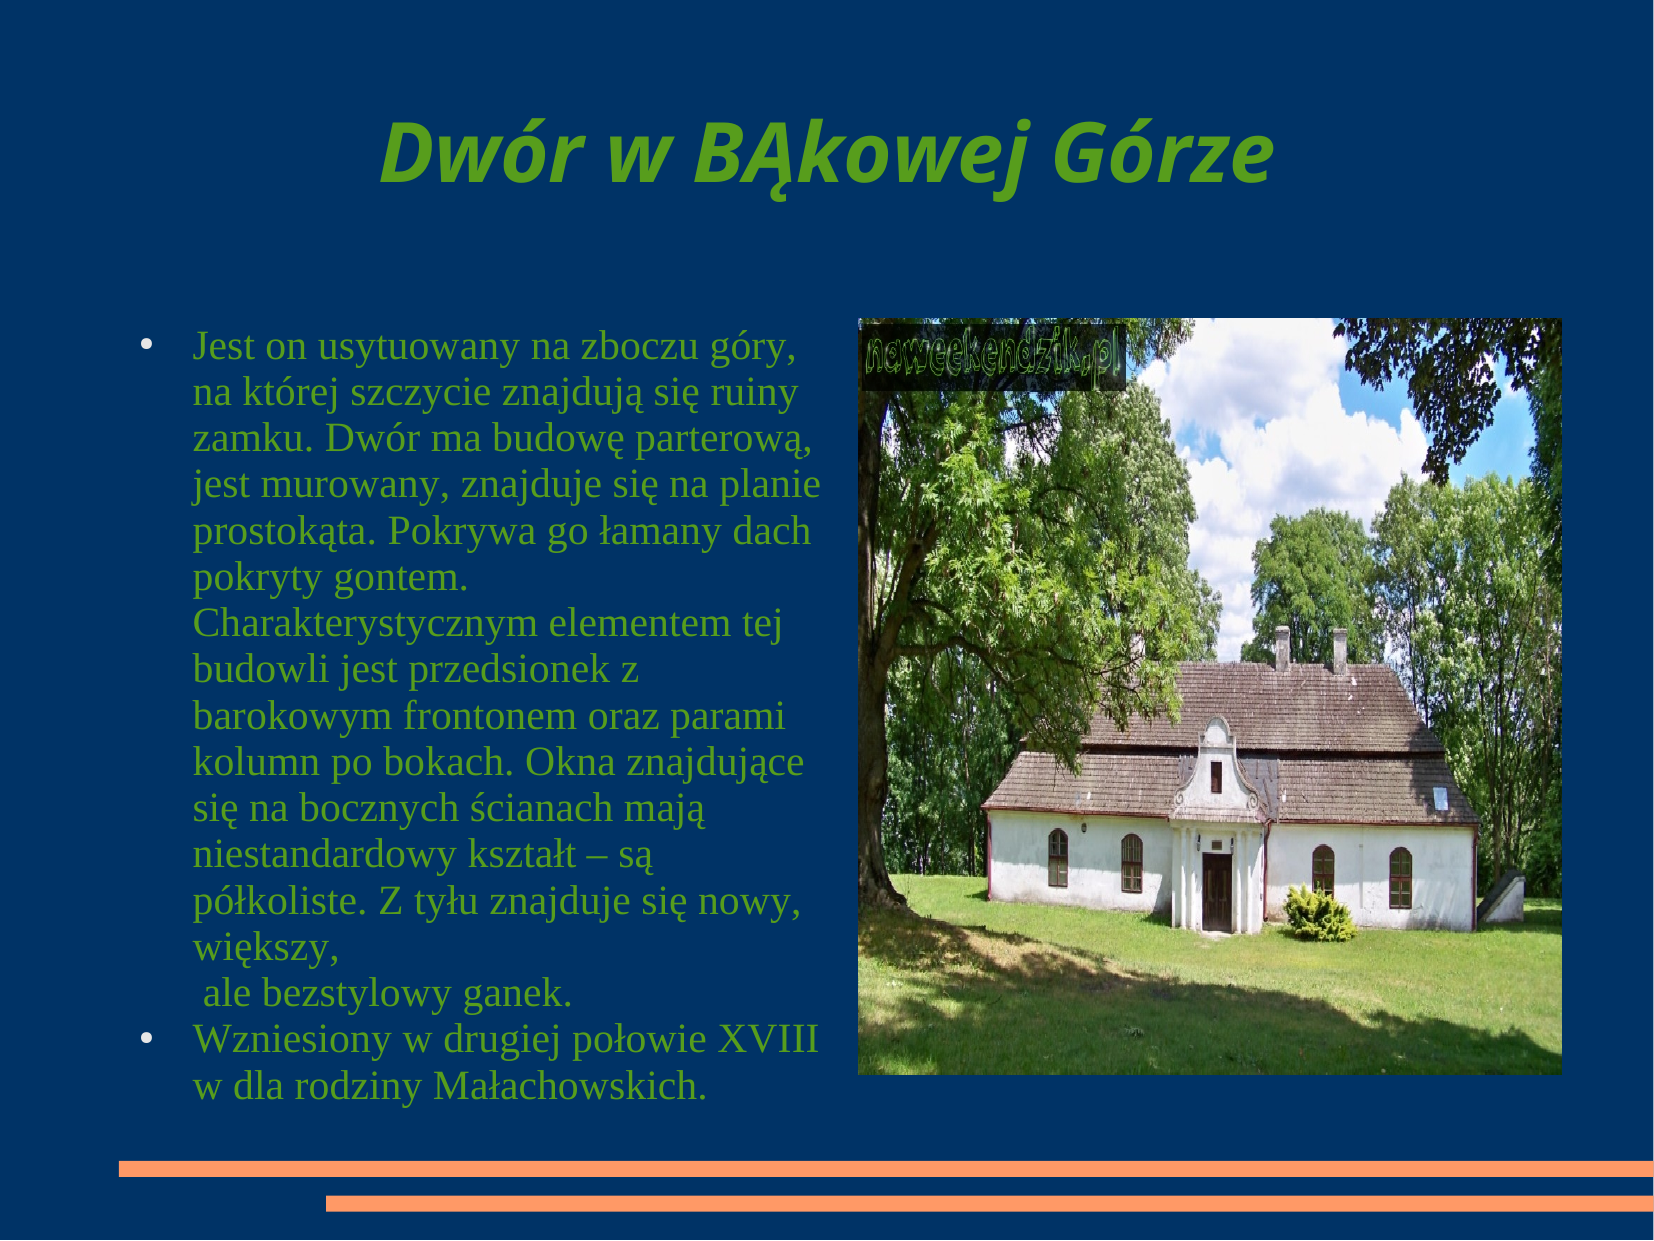

# Dwór w BĄkowej Górze
Jest on usytuowany na zboczu góry,
na której szczycie znajdują się ruiny zamku. Dwór ma budowę parterową, jest murowany, znajduje się na planie prostokąta. Pokrywa go łamany dach pokryty gontem. Charakterystycznym elementem tej budowli jest przedsionek z barokowym frontonem oraz parami kolumn po bokach. Okna znajdujące się na bocznych ścianach mają niestandardowy kształt – są półkoliste. Z tyłu znajduje się nowy, większy,
 ale bezstylowy ganek.
Wzniesiony w drugiej połowie XVIII w dla rodziny Małachowskich.